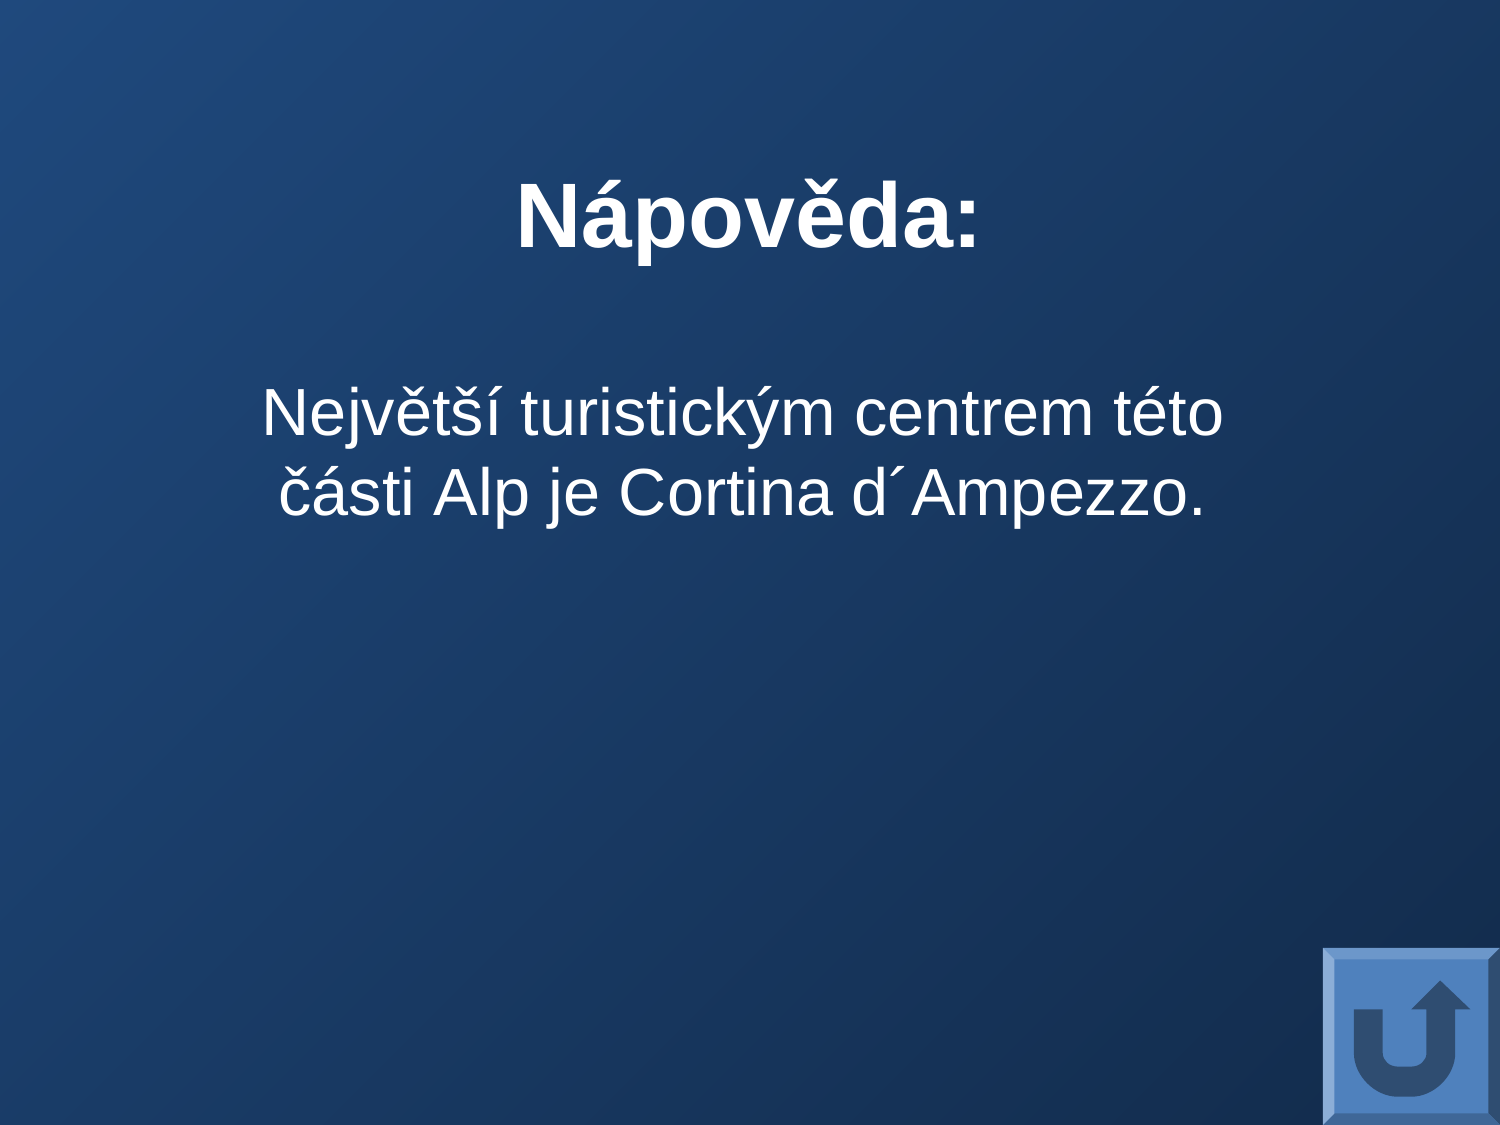

# Nápověda:
Největší turistickým centrem této části Alp je Cortina d´Ampezzo.